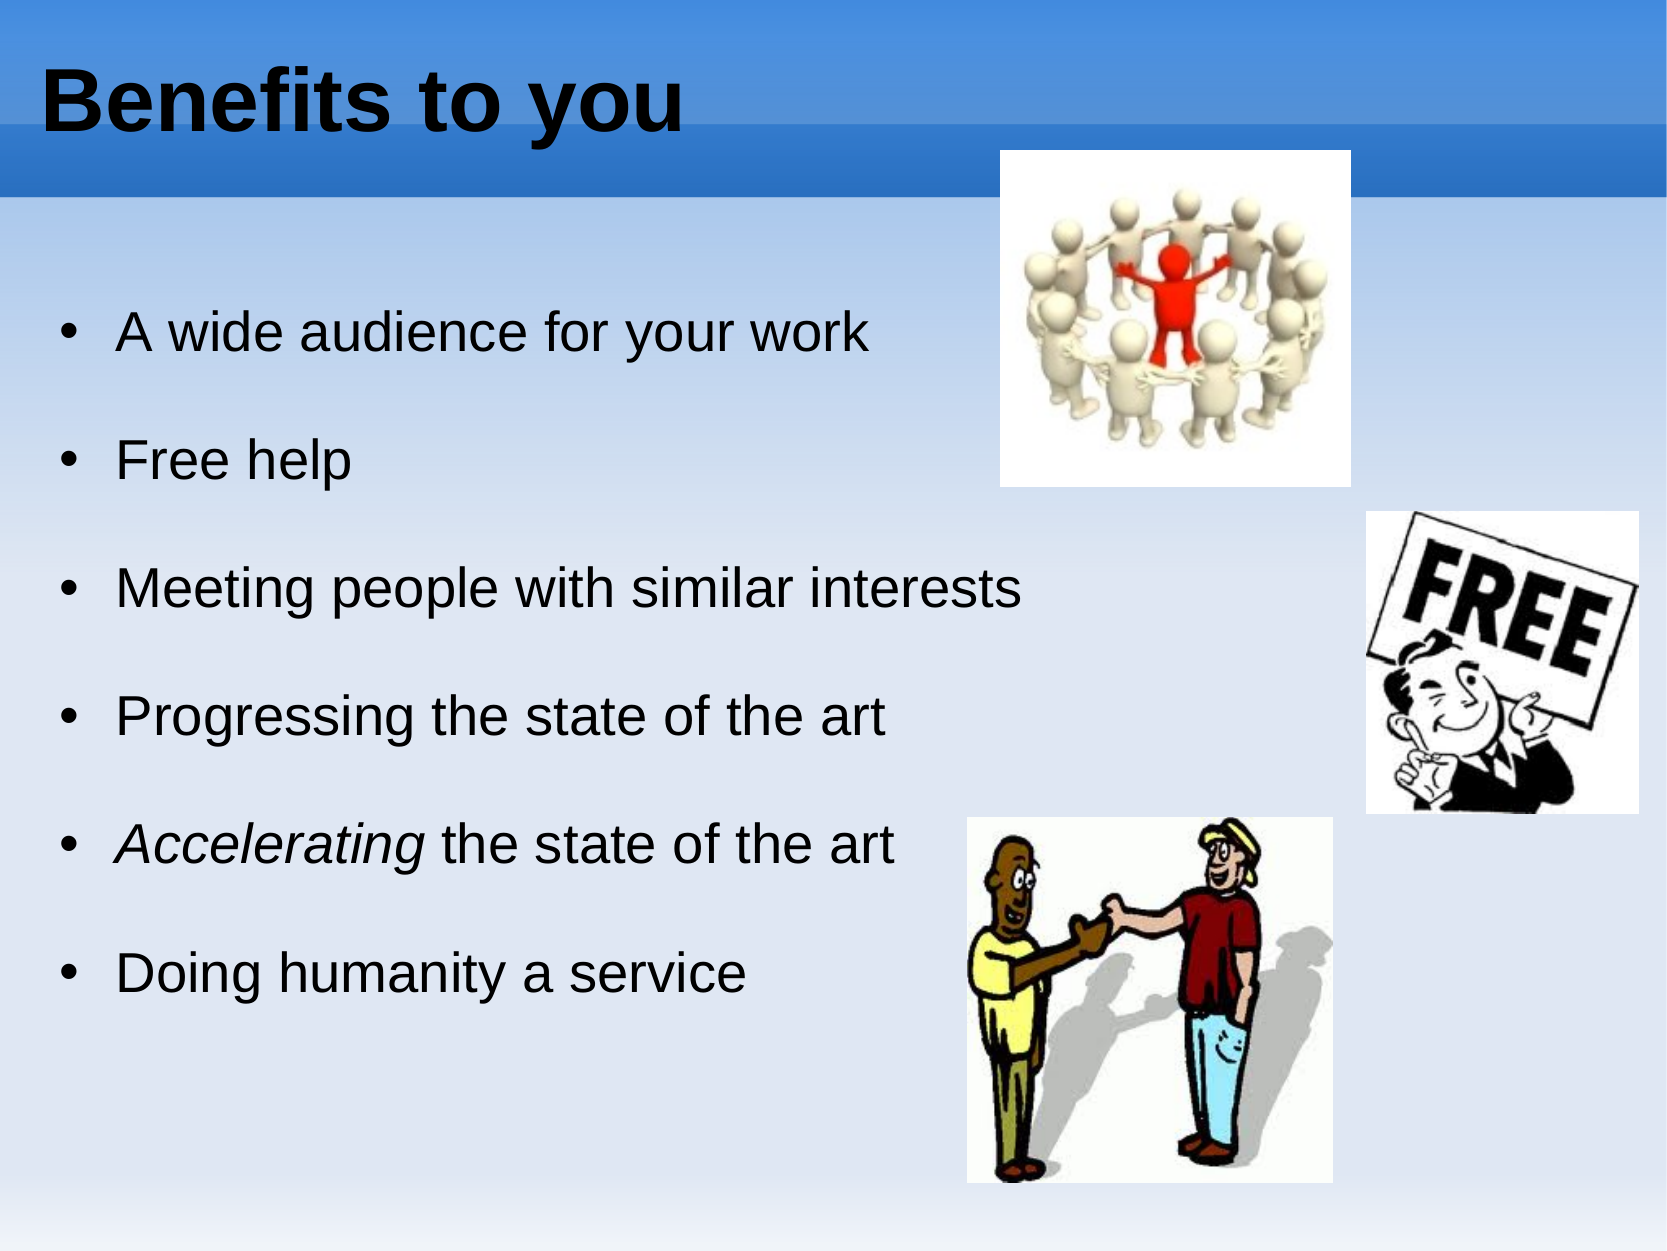

# Benefits to you
A wide audience for your work
Free help
Meeting people with similar interests
Progressing the state of the art
Accelerating the state of the art
Doing humanity a service